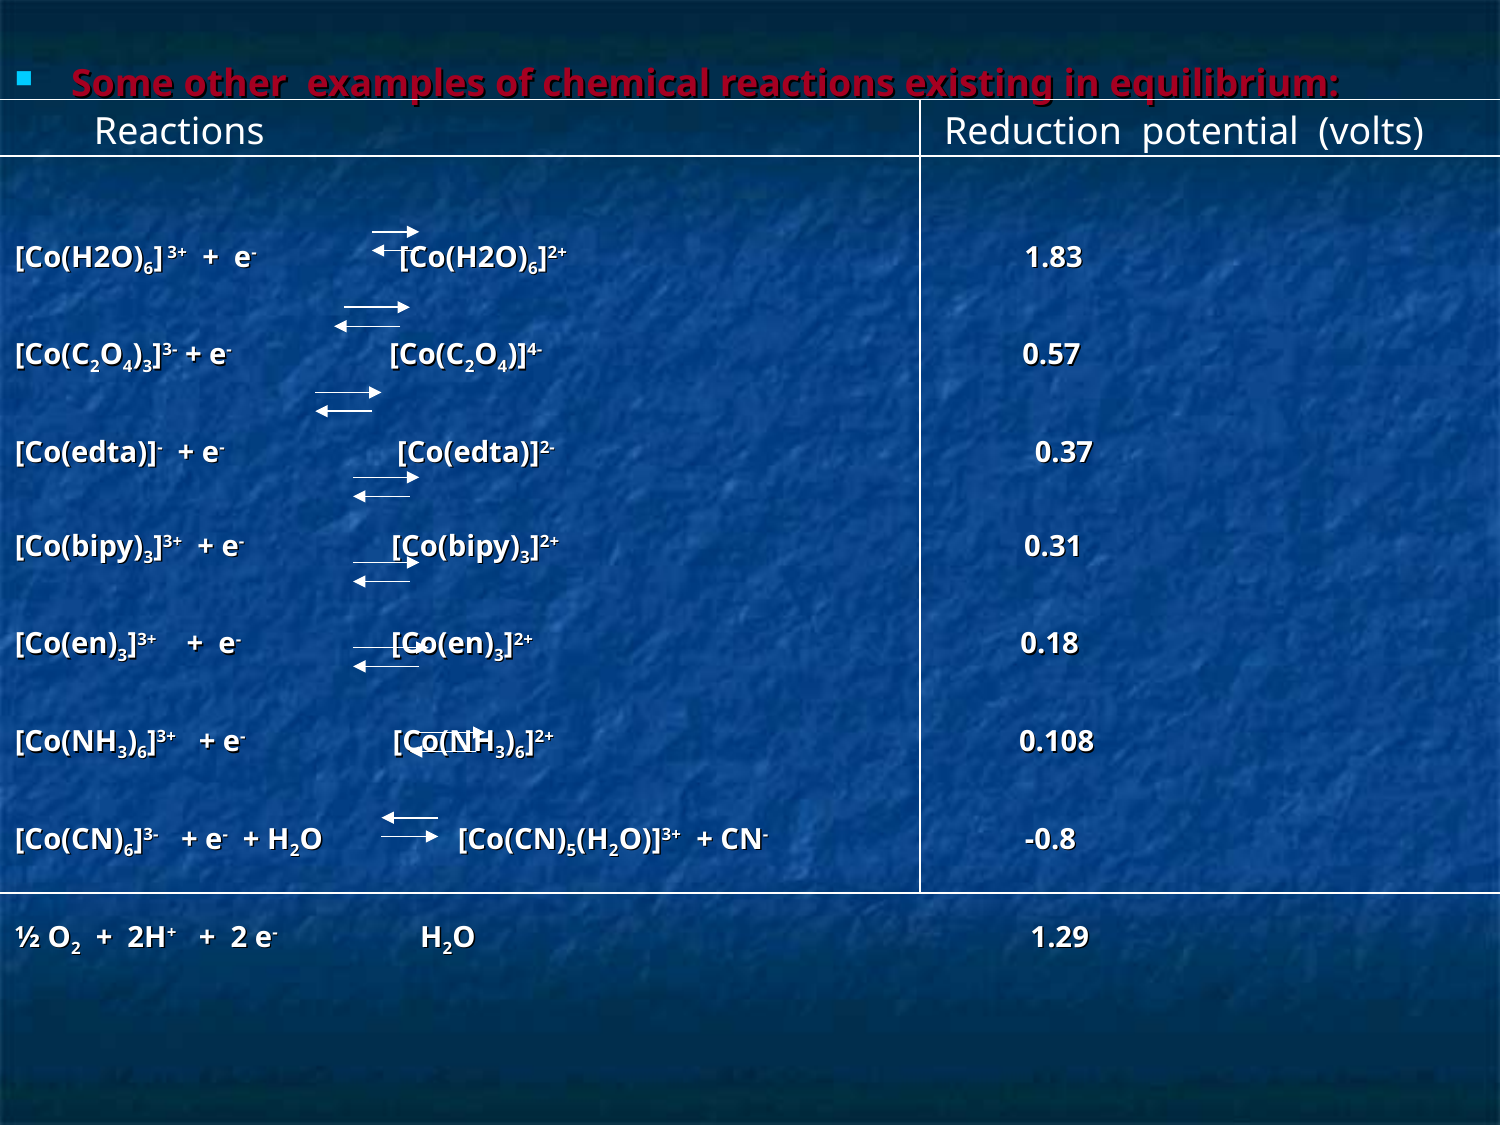

Some other examples of chemical reactions existing in equilibrium:
[Co(H2O)6] 3+ + e- [Co(H2O)6]2+ 1.83
[Co(C2O4)3]3- + e- [Co(C2O4)]4- 0.57
[Co(edta)]- + e- [Co(edta)]2- 0.37
[Co(bipy)3]3+ + e- [Co(bipy)3]2+ 0.31
[Co(en)3]3+ + e- [Co(en)3]2+ 0.18
[Co(NH3)6]3+ + e- [Co(NH3)6]2+ 0.108
[Co(CN)6]3- + e- + H2O [Co(CN)5(H2O)]3+ + CN- -0.8
½ O2 + 2H+ + 2 e- H2O 1.29
#
Reactions
Reduction potential (volts)